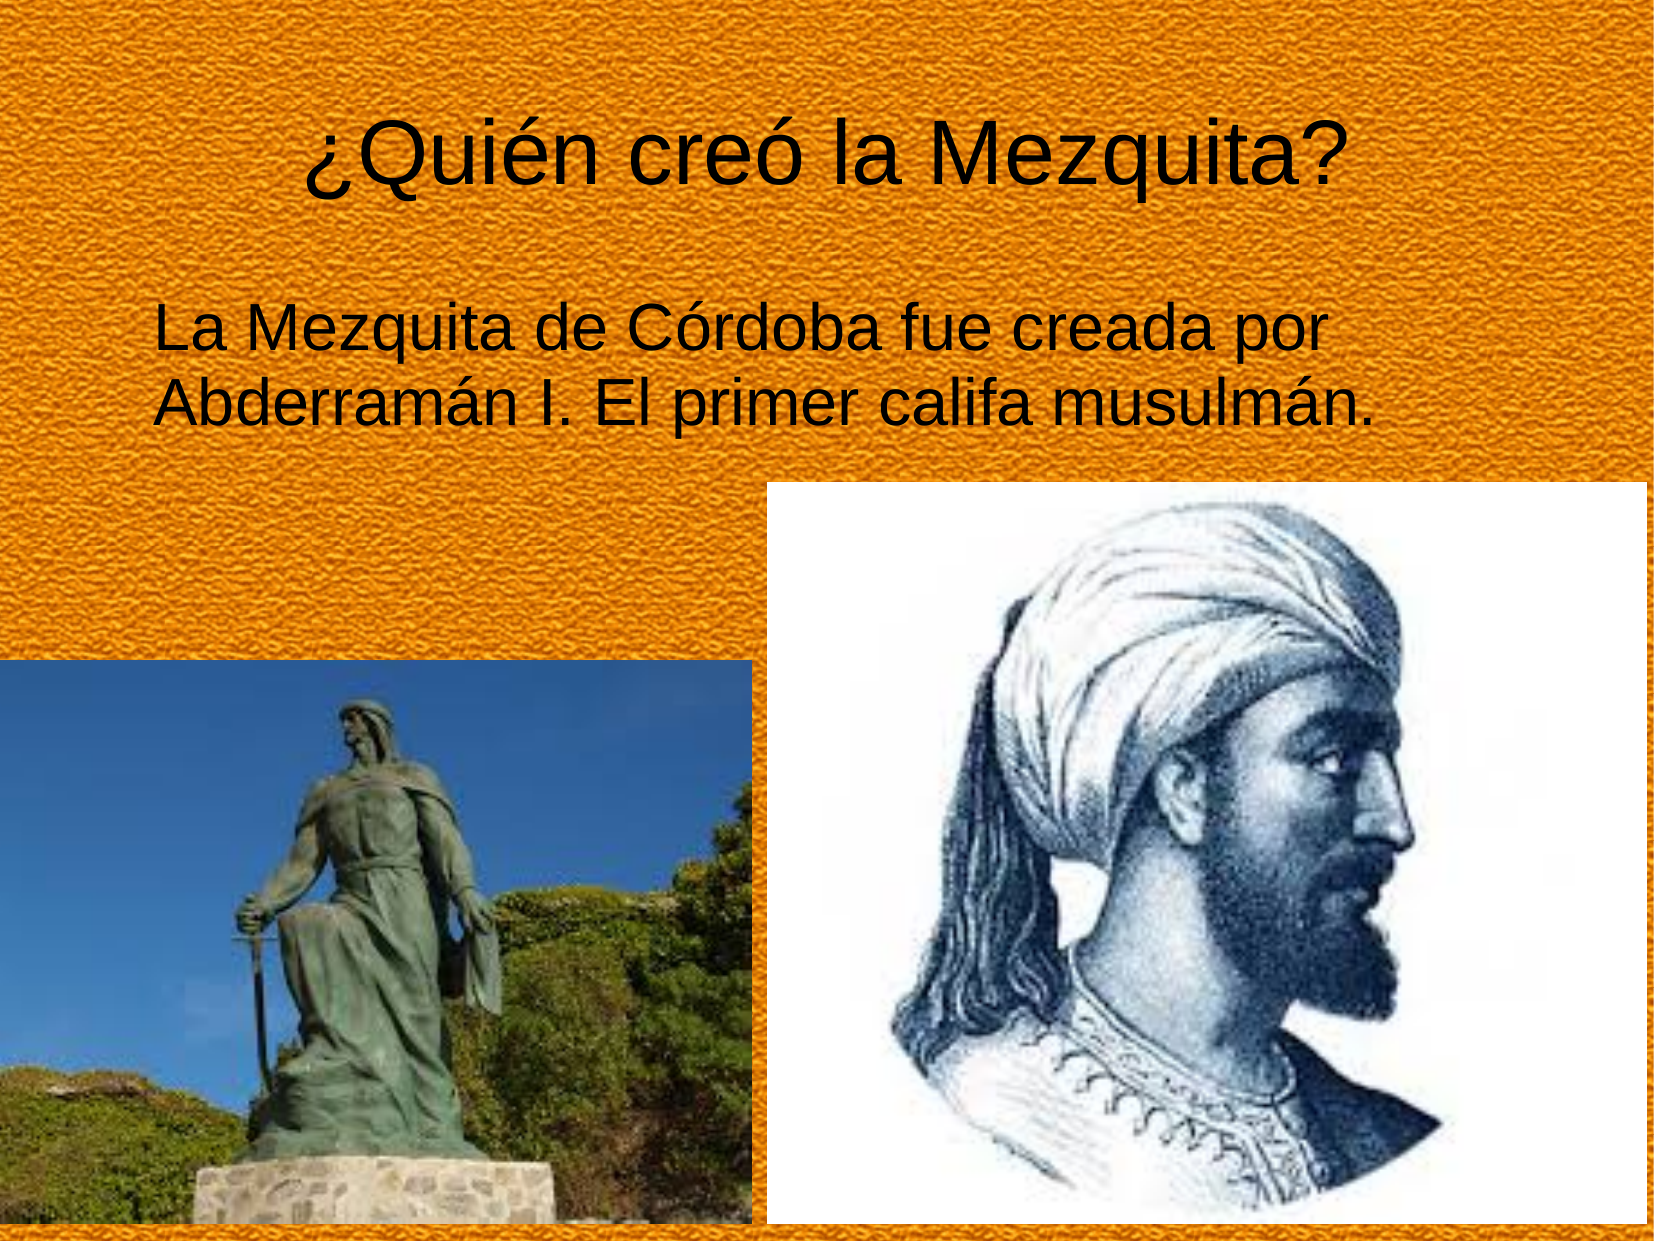

# ¿Quién creó la Mezquita?
La Mezquita de Córdoba fue creada por Abderramán I. El primer califa musulmán.